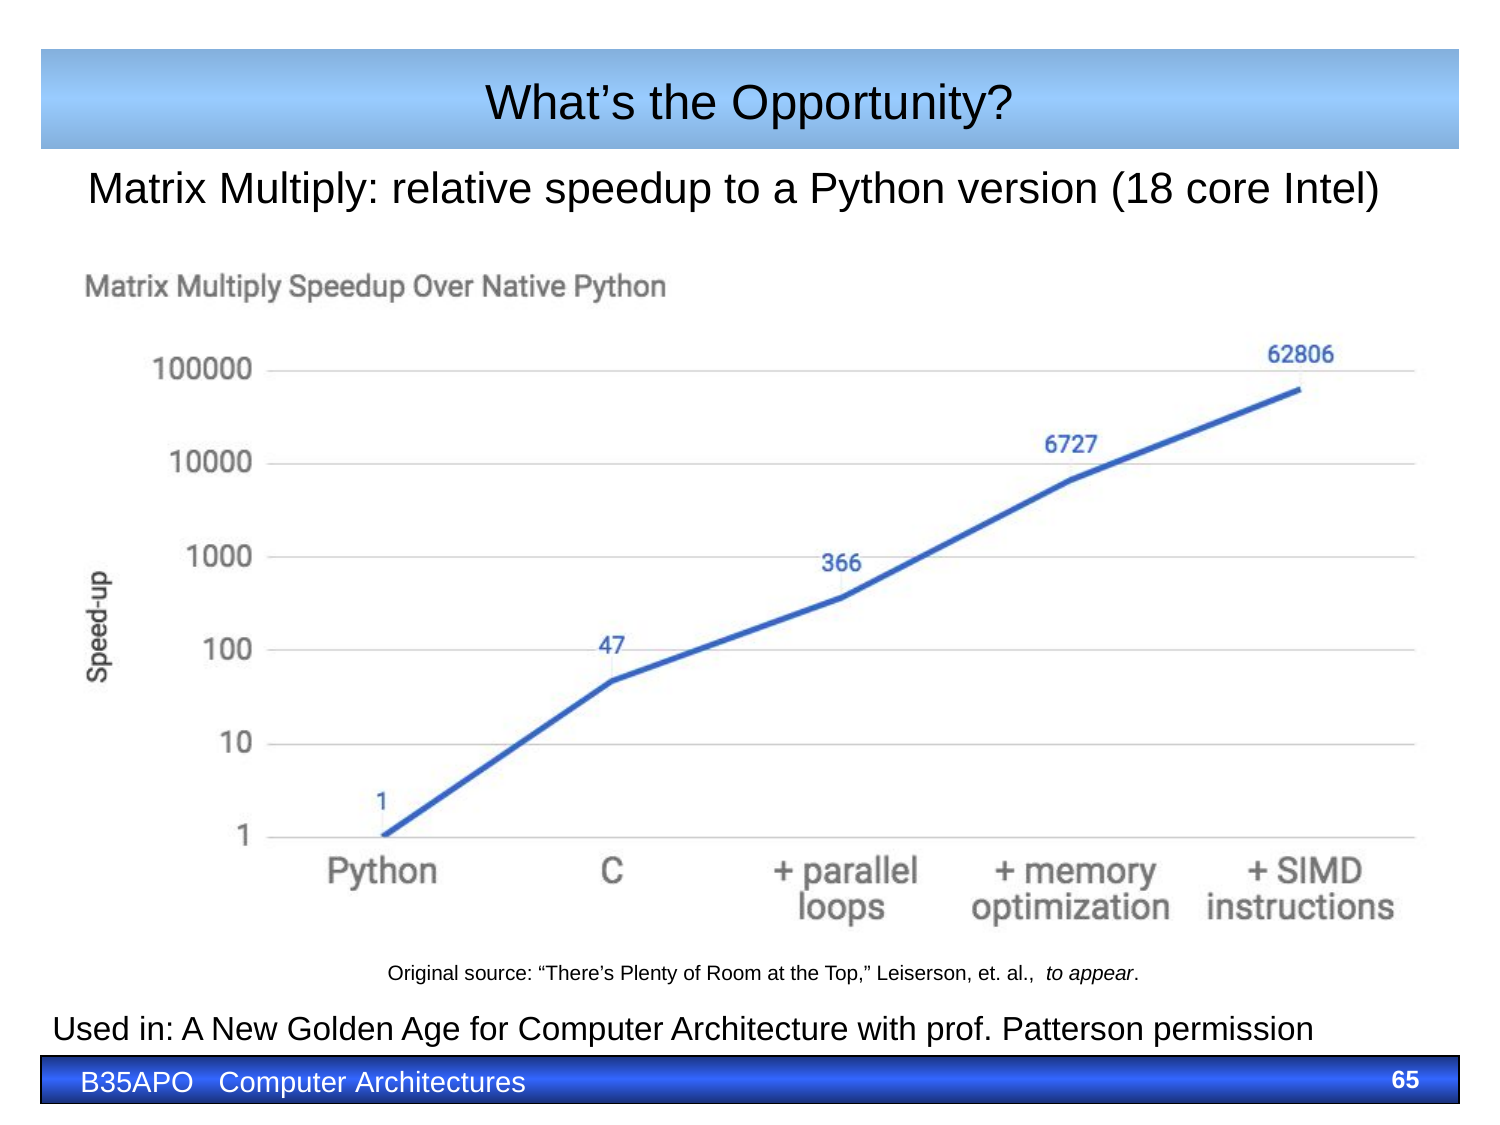

# What’s the Opportunity?
Matrix Multiply: relative speedup to a Python version (18 core Intel)
Original source: “There’s Plenty of Room at the Top,” Leiserson, et. al., to appear.
Used in: A New Golden Age for Computer Architecture with prof. Patterson permission